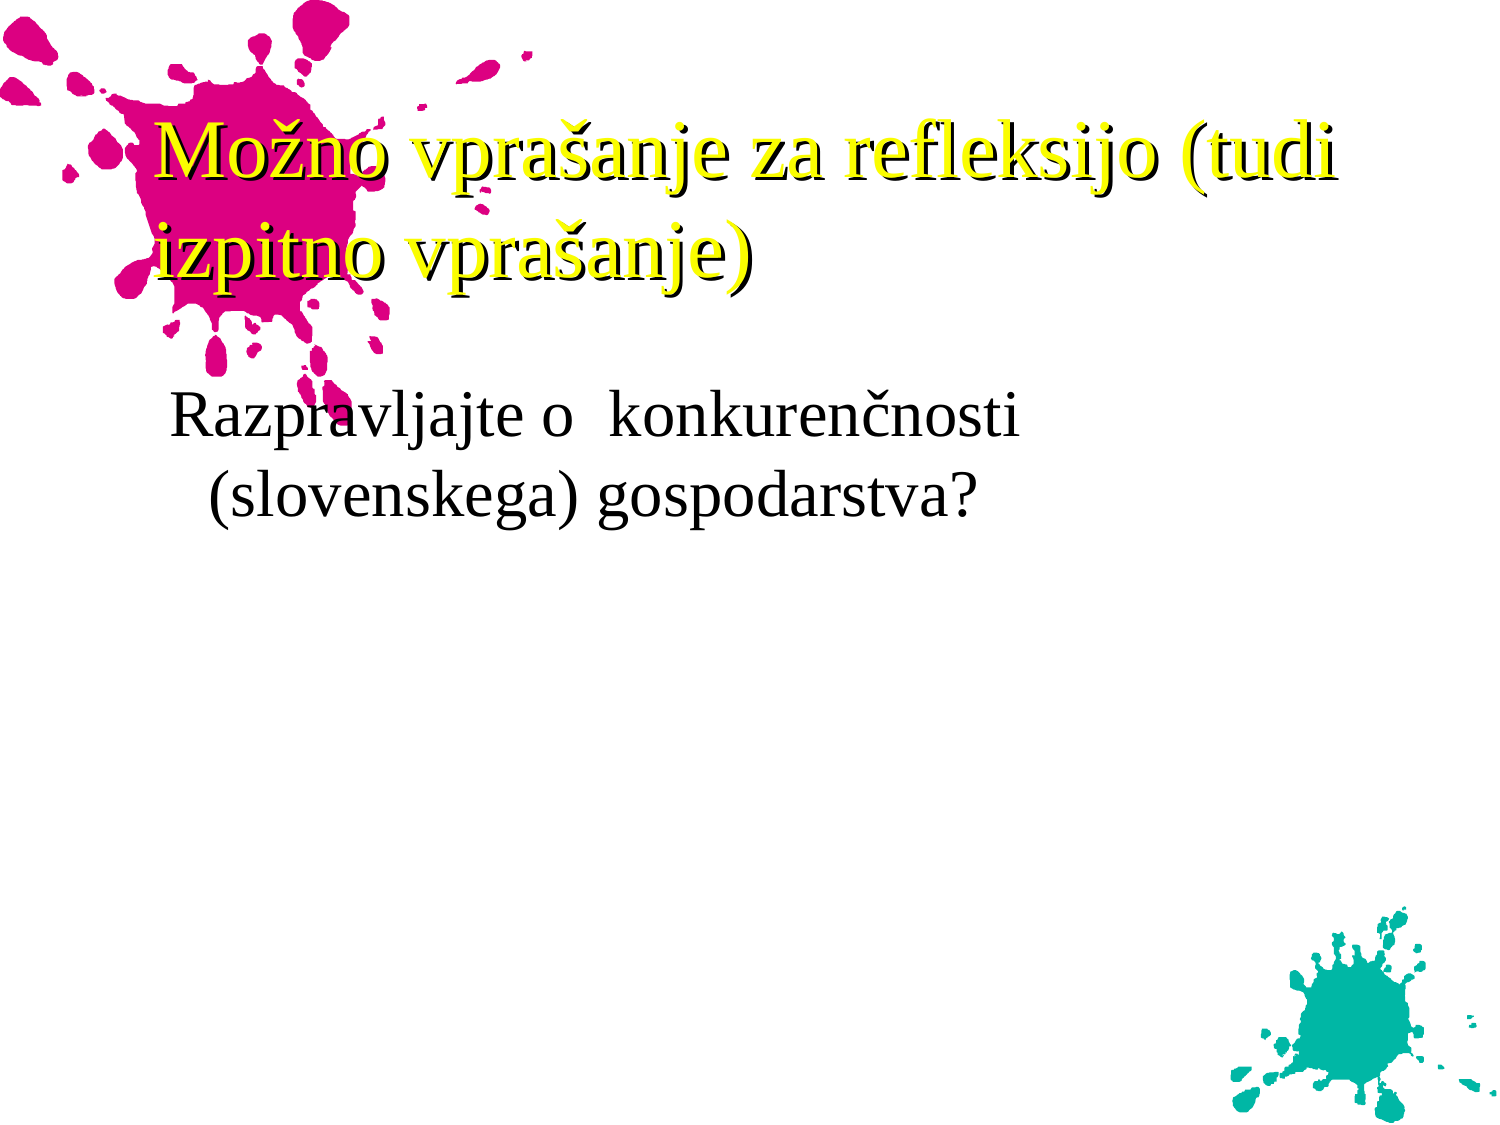

# Možno vprašanje za refleksijo (tudi izpitno vprašanje)
 Razpravljajte o konkurenčnosti (slovenskega) gospodarstva?